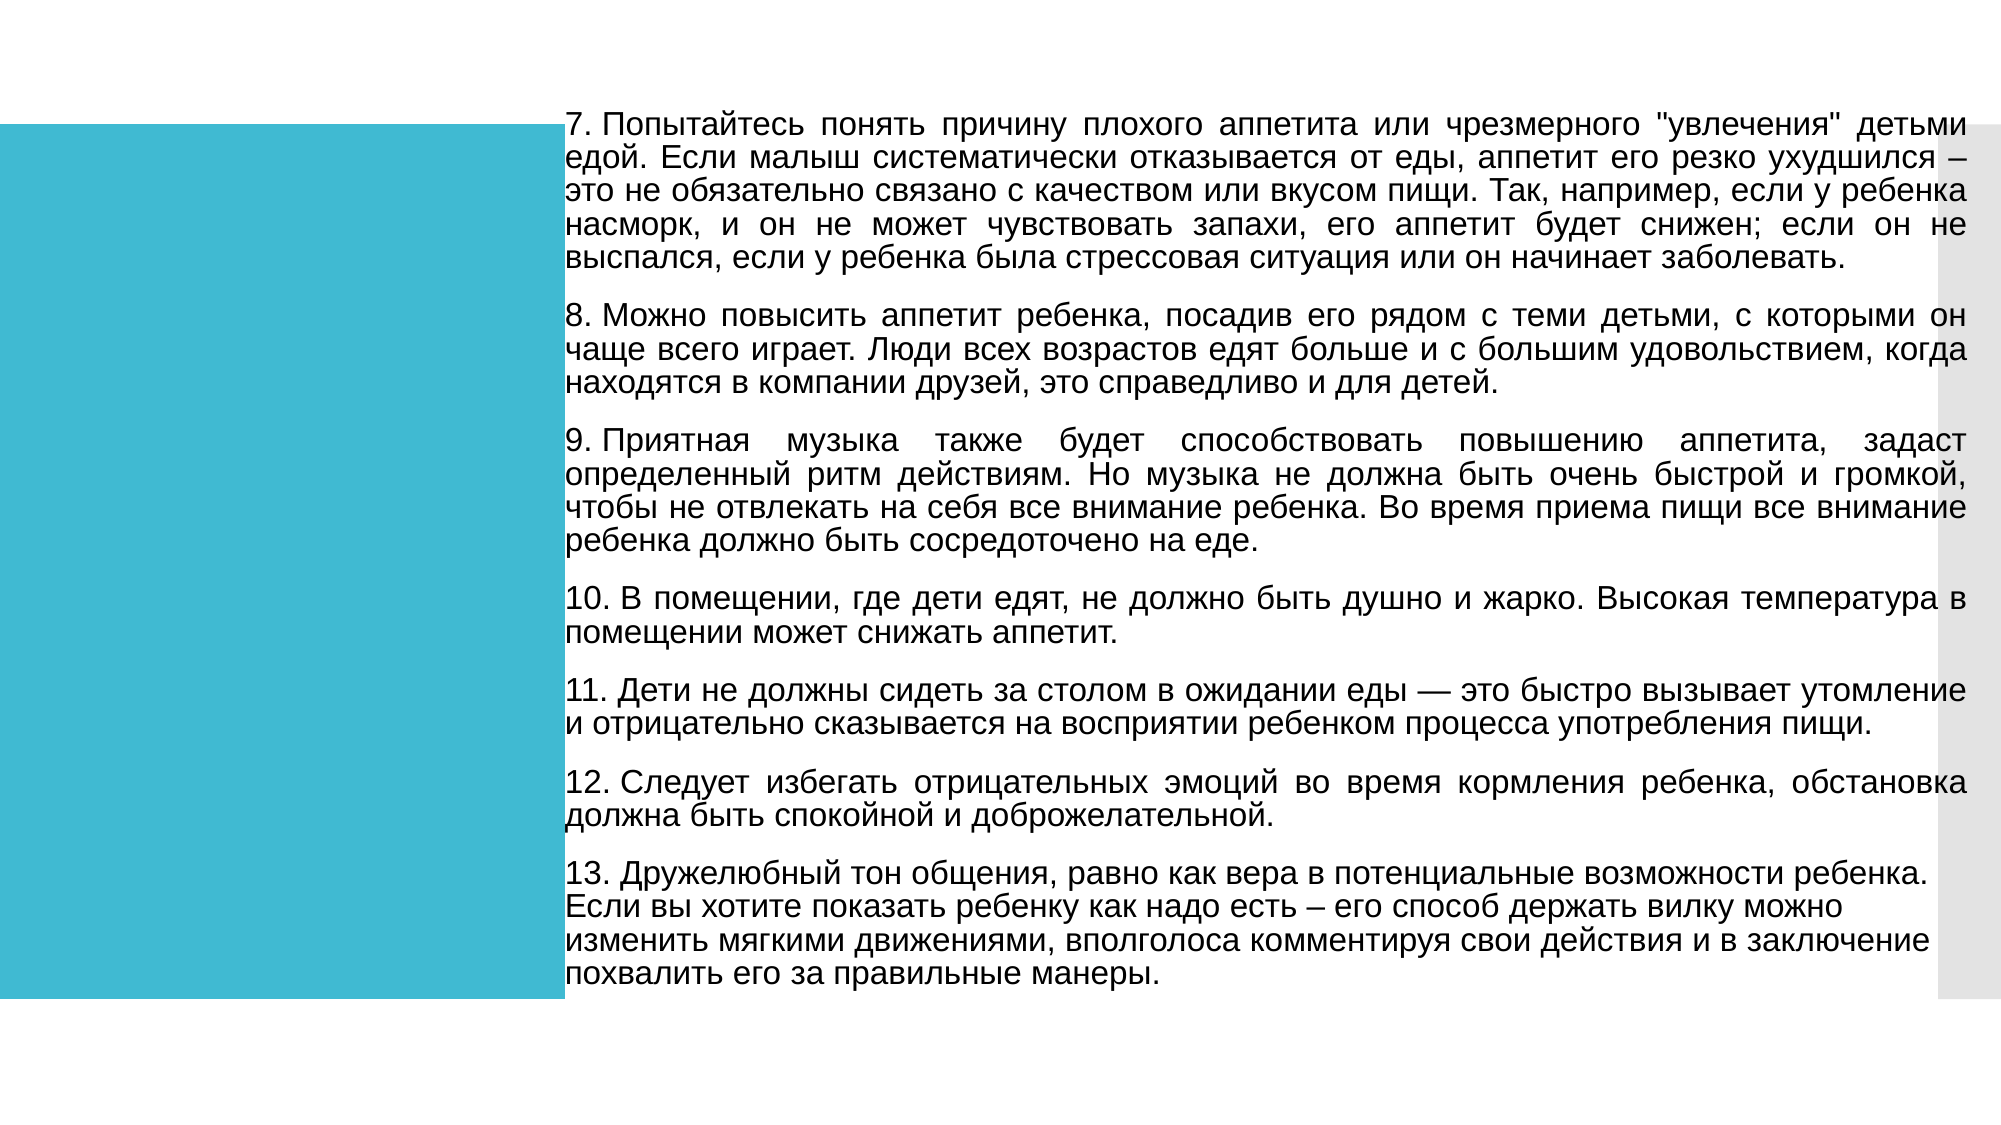

7. Попытайтесь понять причину плохого аппетита или чрезмерного "увлечения" детьми едой. Если малыш систематически отказывается от еды, аппетит его резко ухудшился – это не обязательно связано с качеством или вкусом пищи. Так, например, если у ребенка насморк, и он не может чувствовать запахи, его аппетит будет снижен; если он не выспался, если у ребенка была стрессовая ситуация или он начинает заболевать.
8. Можно повысить аппетит ребенка, посадив его рядом с теми детьми, с которыми он чаще всего играет. Люди всех возрастов едят больше и с большим удовольствием, когда находятся в компании друзей, это справедливо и для детей.
9. Приятная музыка также будет способствовать повышению аппетита, задаст определенный ритм действиям. Но музыка не должна быть очень быстрой и громкой, чтобы не отвлекать на себя все внимание ребенка. Во время приема пищи все внимание ребенка должно быть сосредоточено на еде.
10. В помещении, где дети едят, не должно быть душно и жарко. Высокая температура в помещении может снижать аппетит.
11. Дети не должны сидеть за столом в ожидании еды — это быстро вызывает утомление и отрицательно сказывается на восприятии ребенком процесса употребления пищи.
12. Следует избегать отрицательных эмоций во время кормления ребенка, обстановка должна быть спокойной и доброжелательной.
13. Дружелюбный тон общения, равно как вера в потенциальные возможности ребенка. Если вы хотите показать ребенку как надо есть – его способ держать вилку можно изменить мягкими движениями, вполголоса комментируя свои действия и в заключение похвалить его за правильные манеры.
#